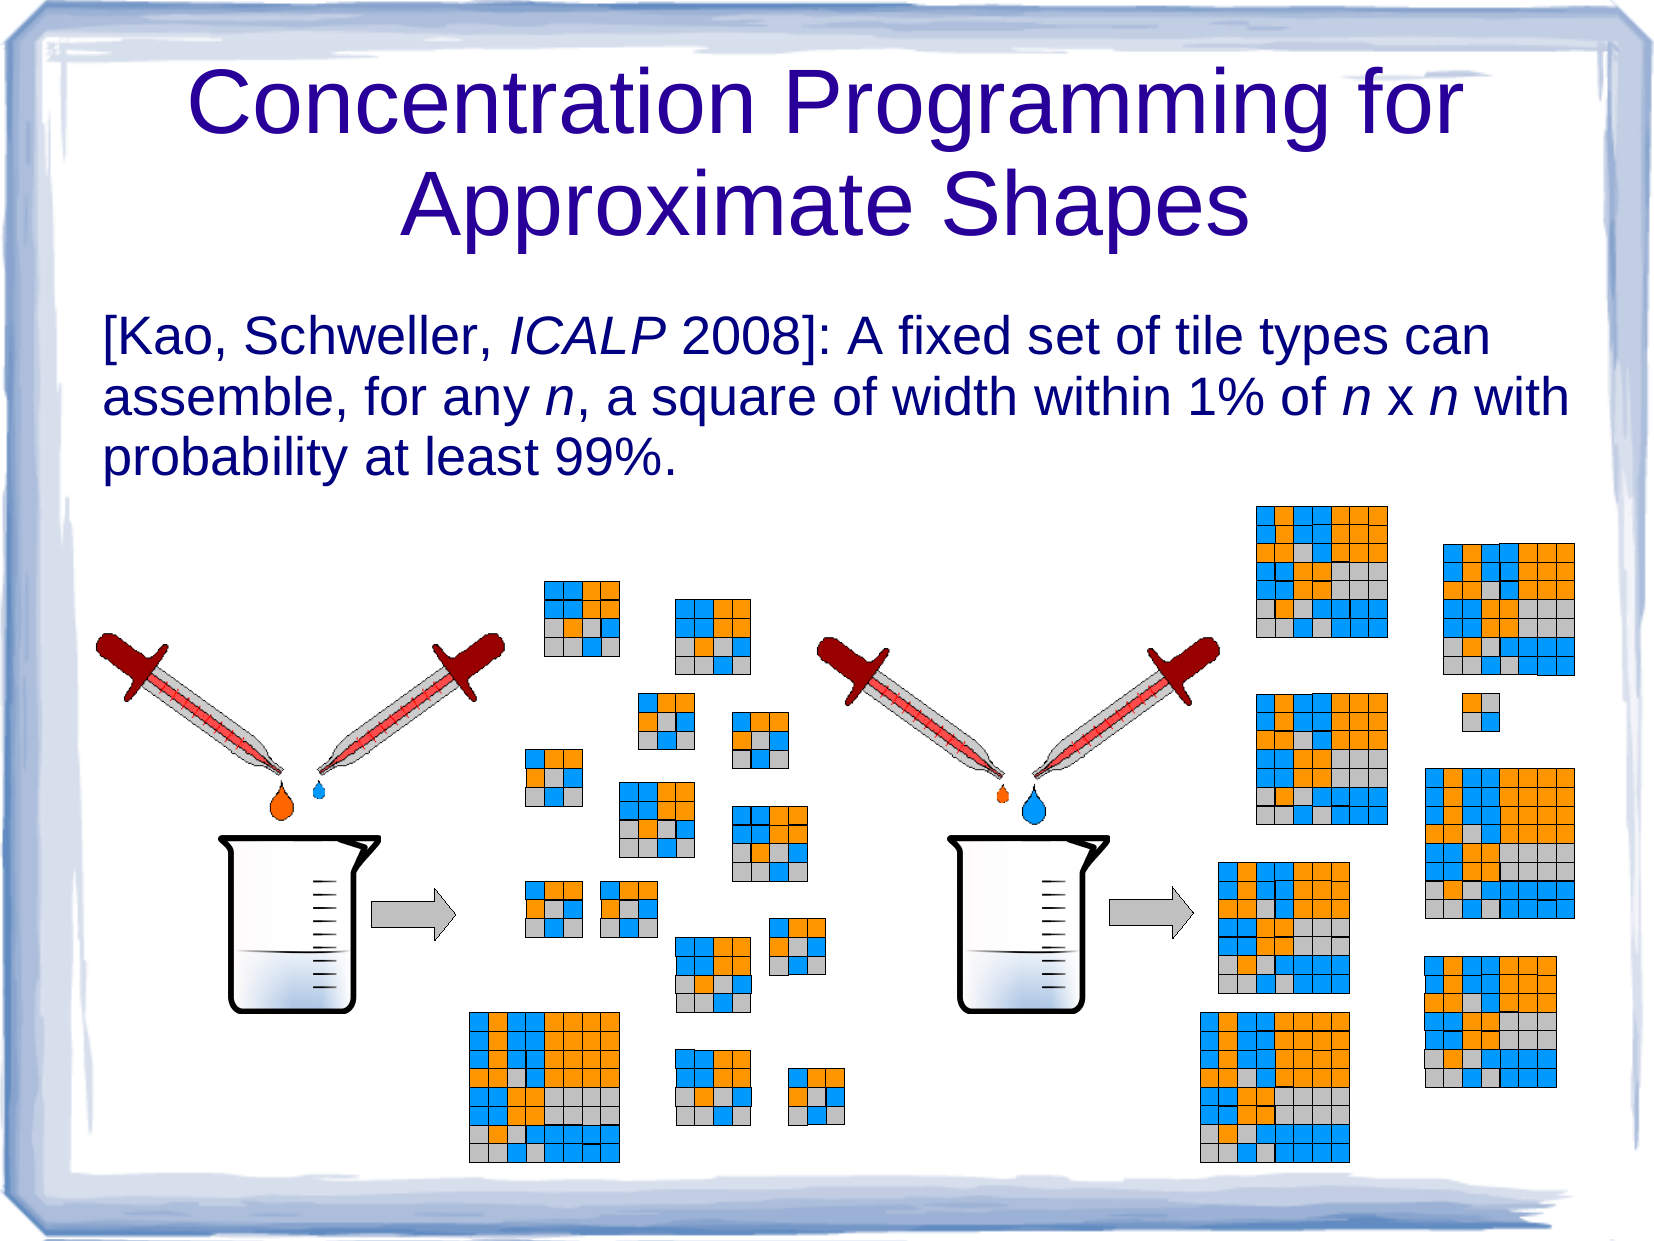

# Concentration Programming for Approximate Shapes
[Kao, Schweller, ICALP 2008]: A fixed set of tile types can assemble, for any n, a square of width within 1% of n x n with probability at least 99%.